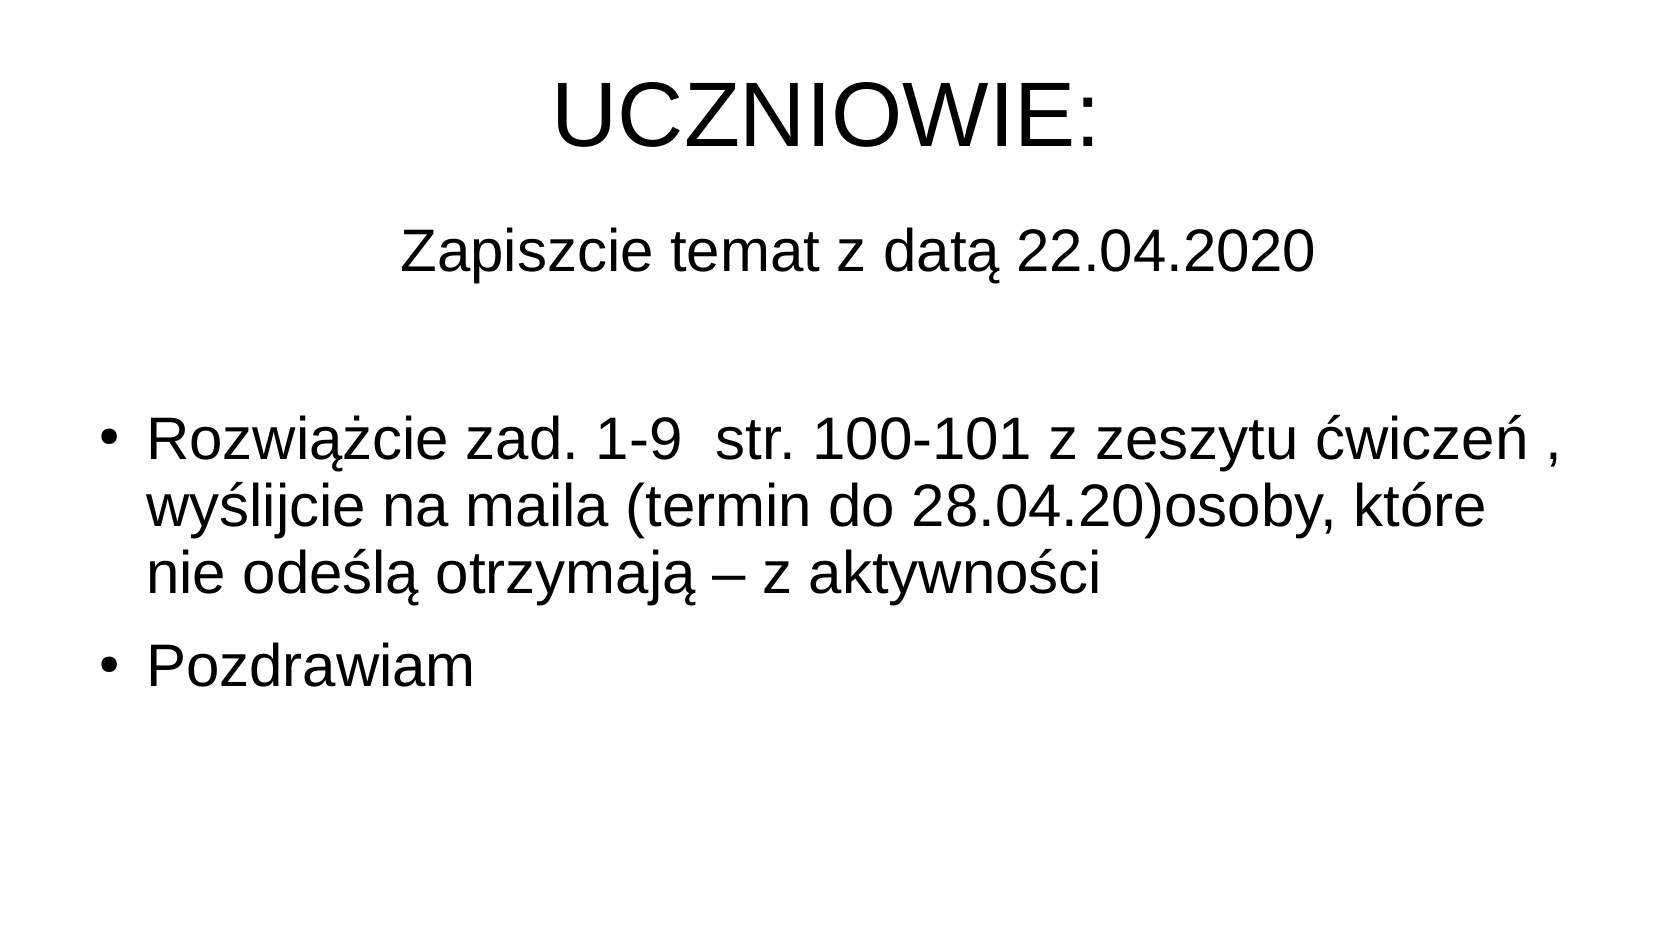

# UCZNIOWIE:
Zapiszcie temat z datą 22.04.2020
Rozwiążcie zad. 1-9 str. 100-101 z zeszytu ćwiczeń , wyślijcie na maila (termin do 28.04.20)osoby, które nie odeślą otrzymają – z aktywności
Pozdrawiam